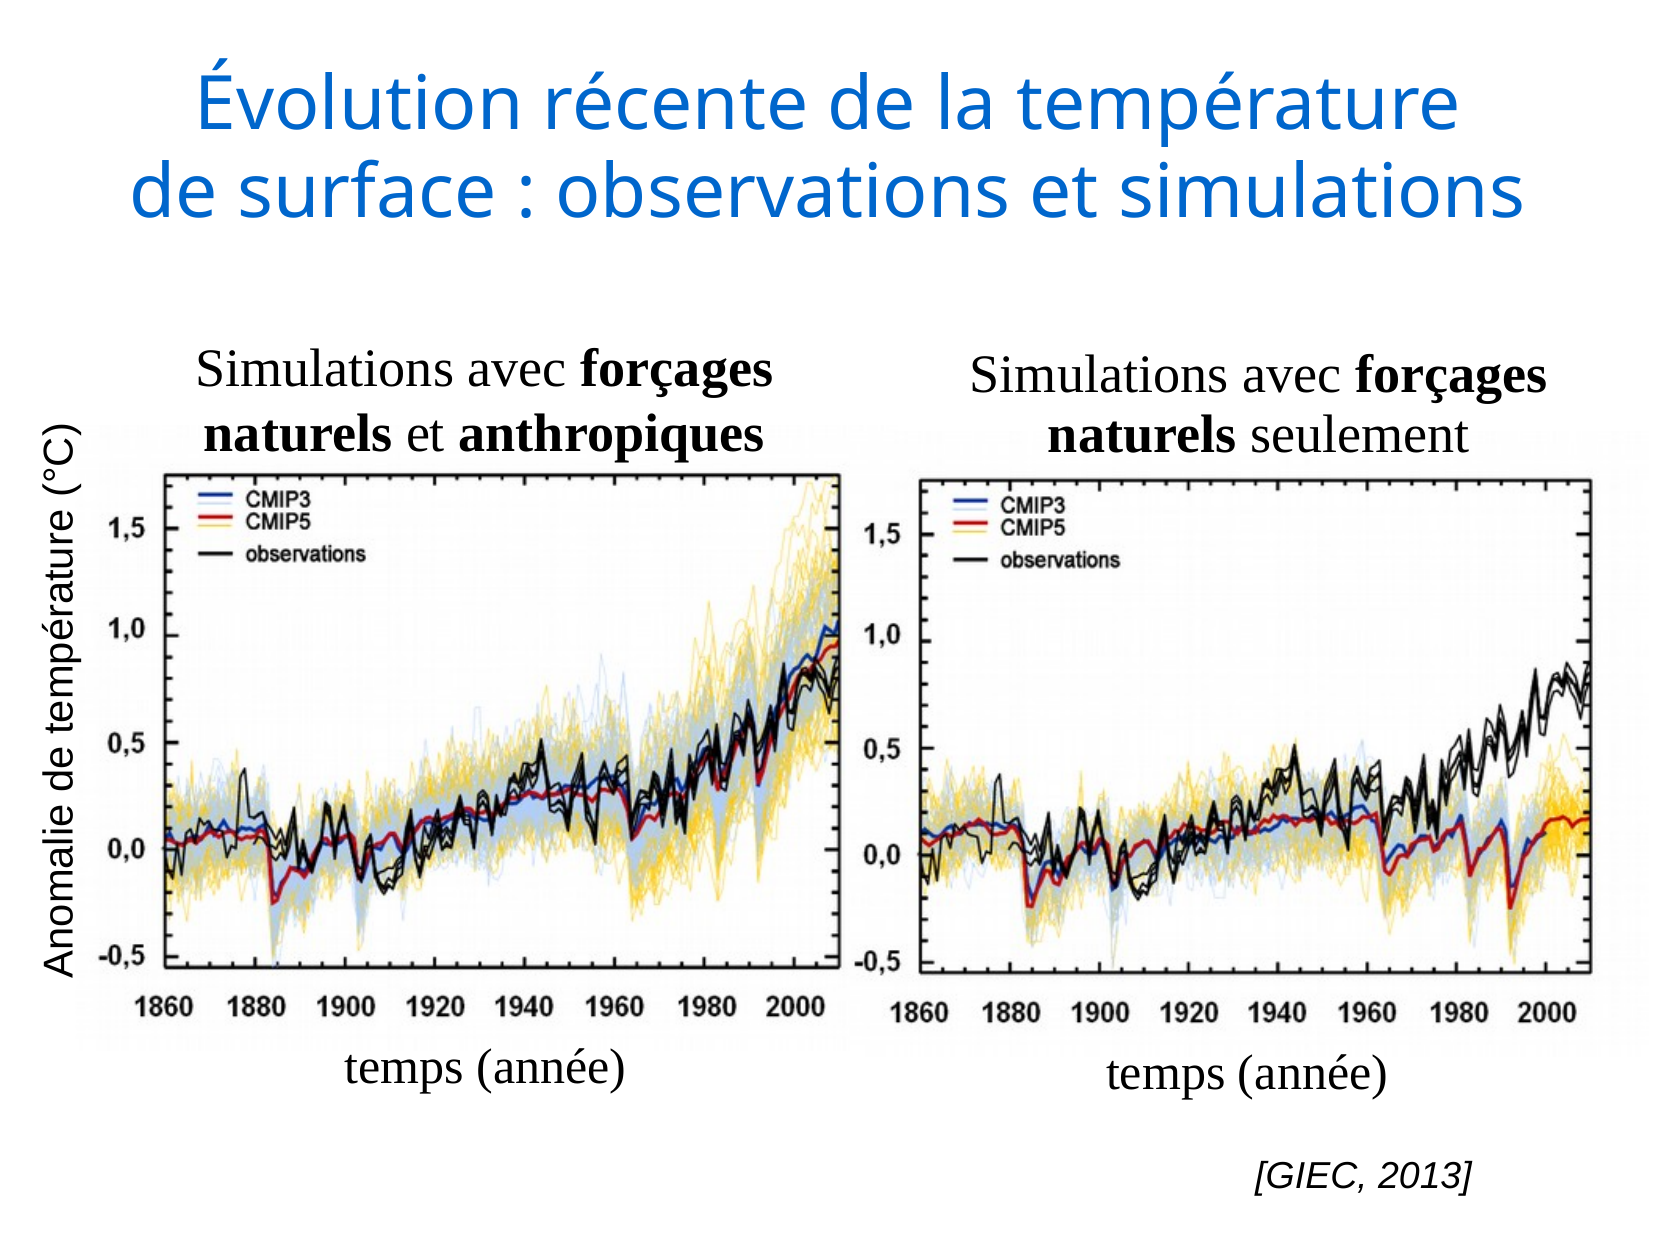

Évolution récente de la température
de surface : observations et simulations
Simulations avec forçages naturels et anthropiques
Simulations avec forçages naturels seulement
temps (année)
Anomalie de température (°C)
temps (année)
[GIEC, 2013]